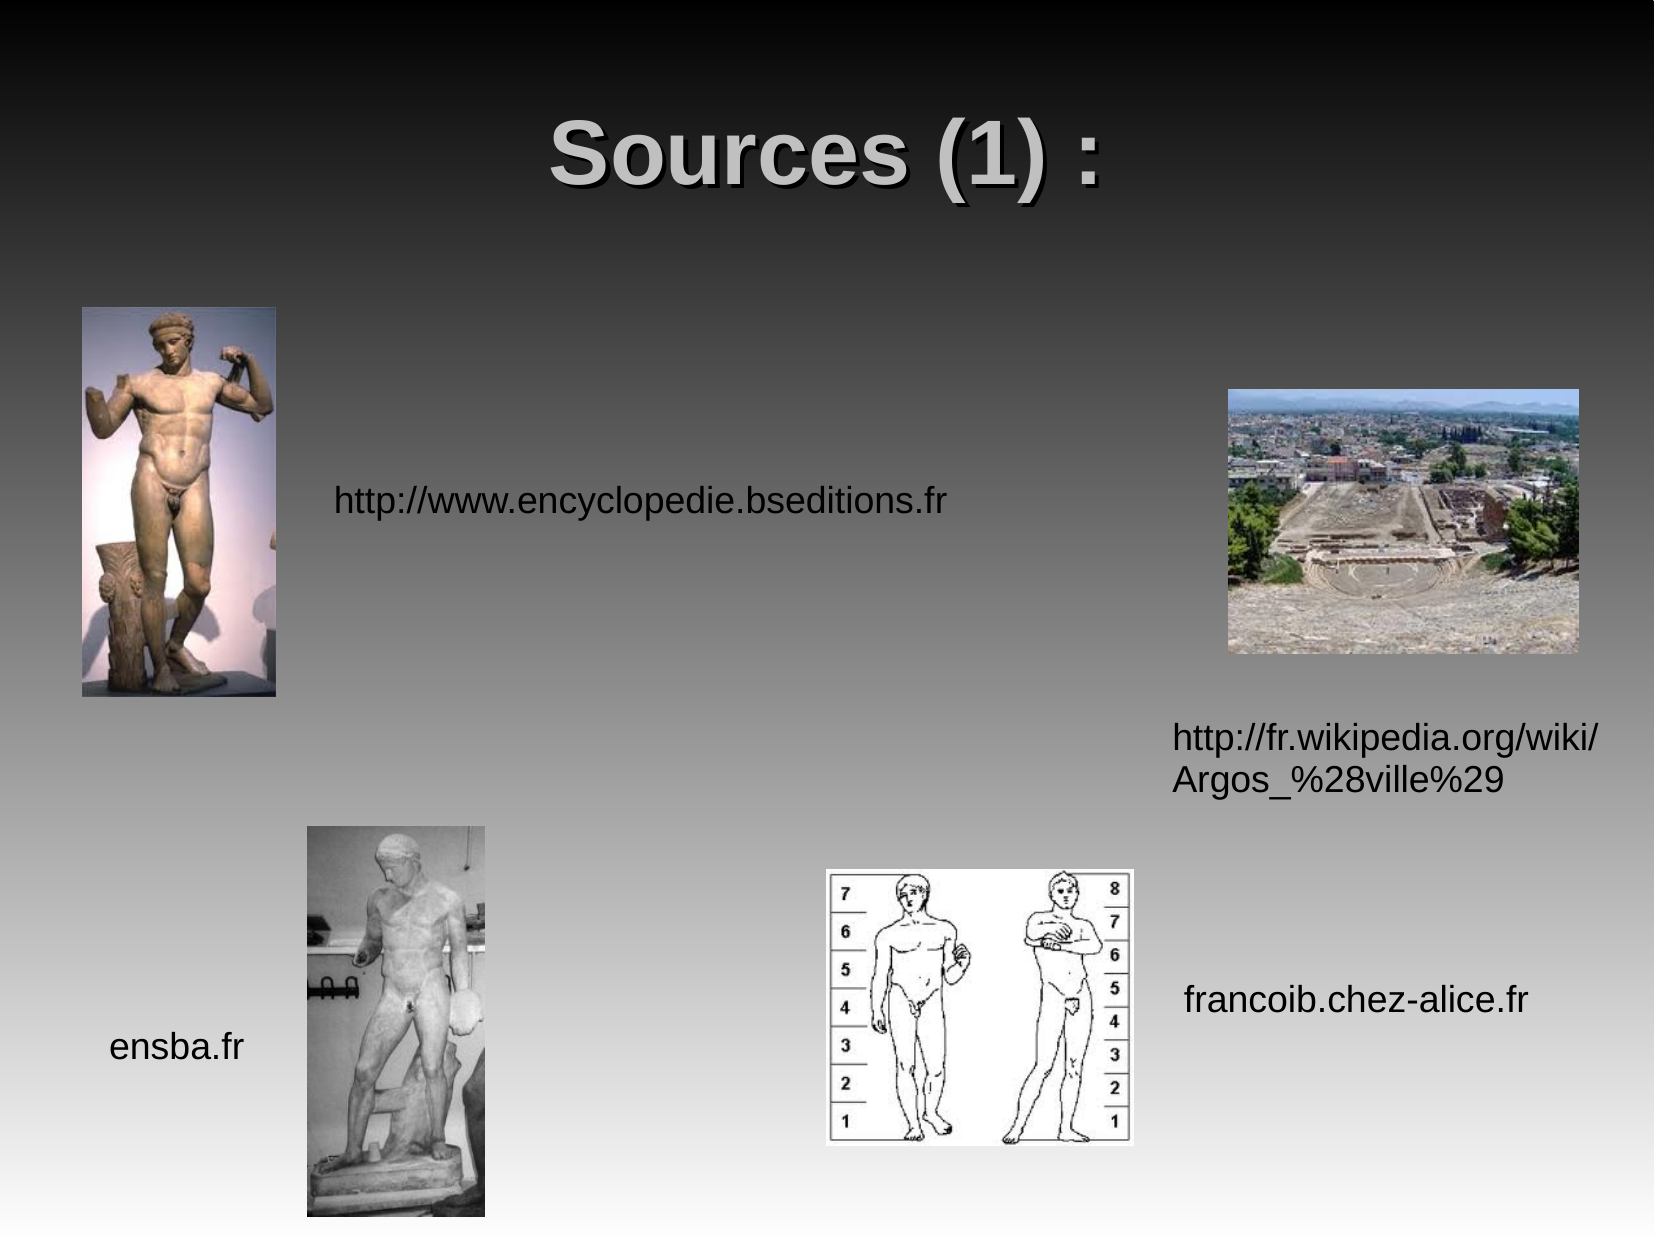

# Sources (1) :
http://www.encyclopedie.bseditions.fr
http://fr.wikipedia.org/wiki/Argos_%28ville%29
francoib.chez-alice.fr
ensba.fr